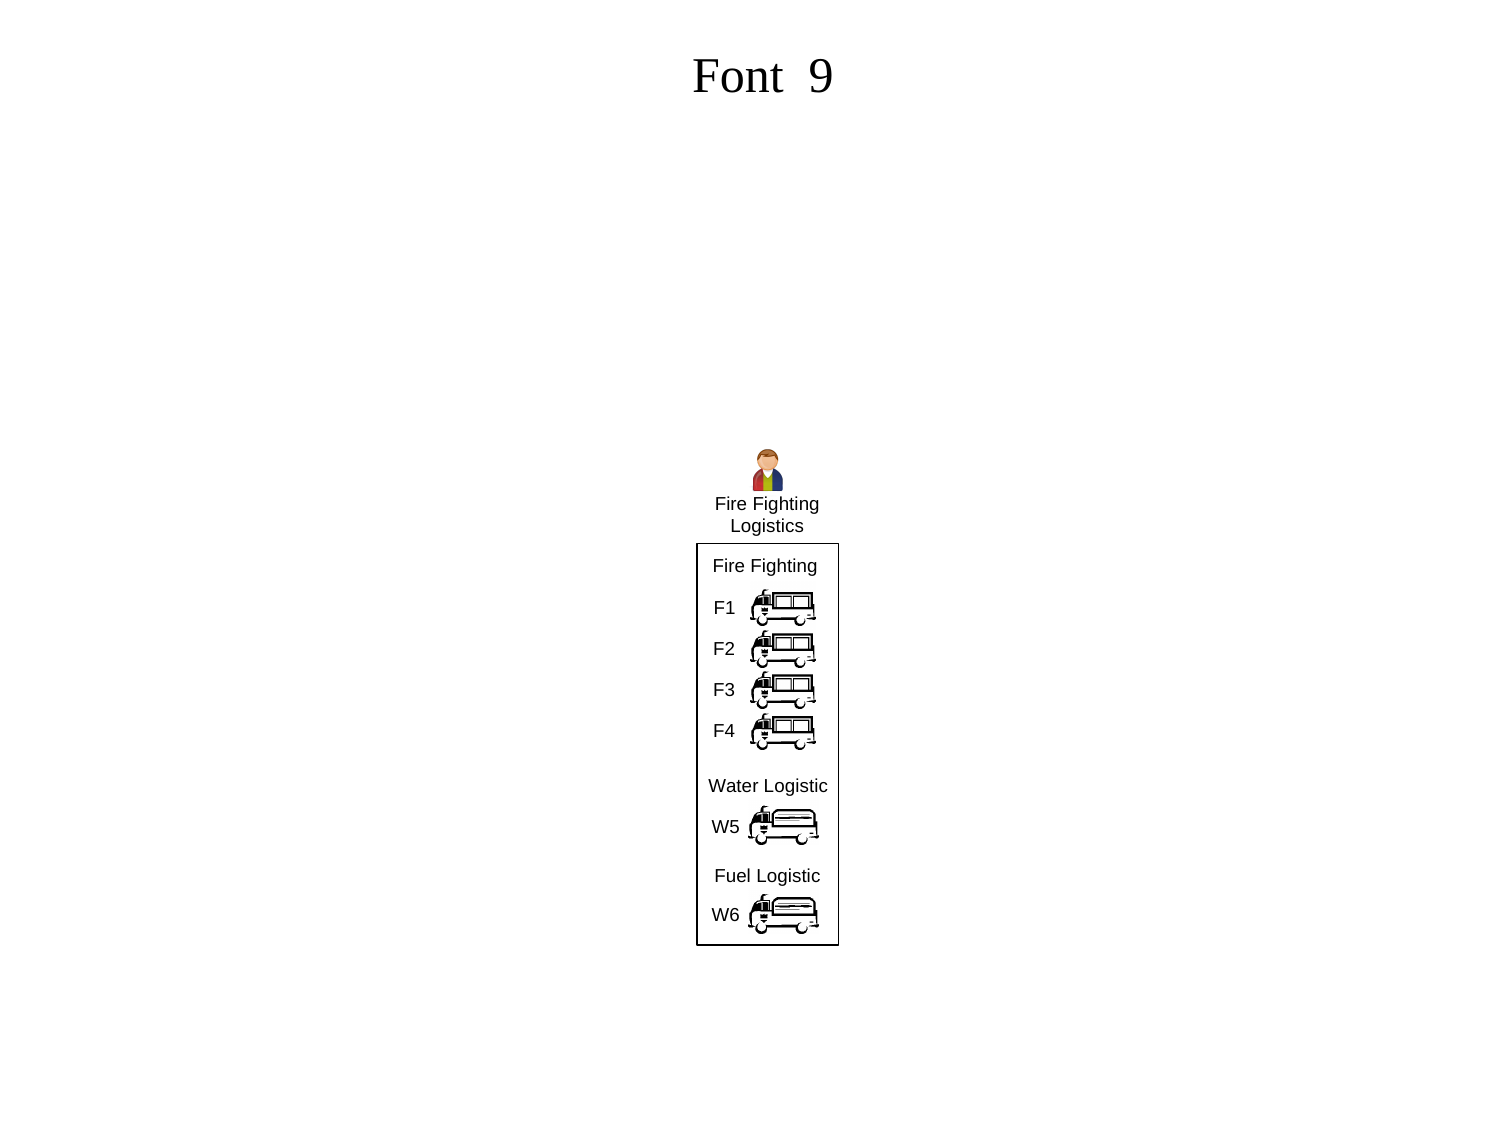

Font 9
Fire Fighting
Logistics
Fire Fighting
F1
F2
F3
F4
Water Logistic
W5
Fuel Logistic
W6